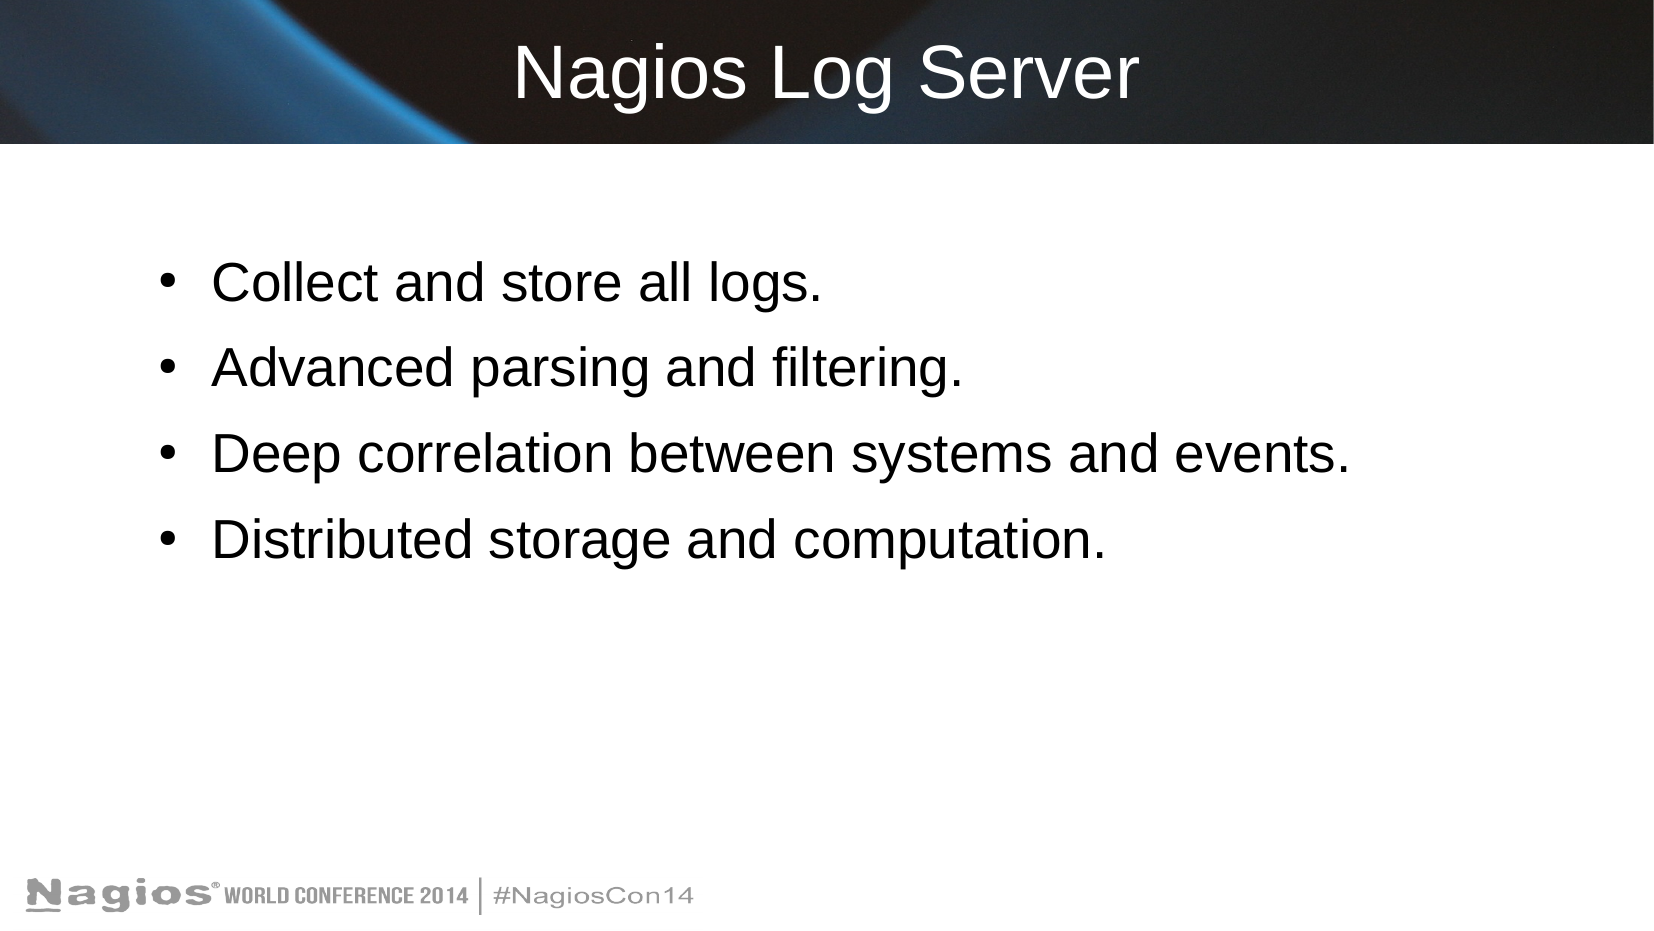

# Nagios Log Server
Collect and store all logs.
Advanced parsing and filtering.
Deep correlation between systems and events.
Distributed storage and computation.